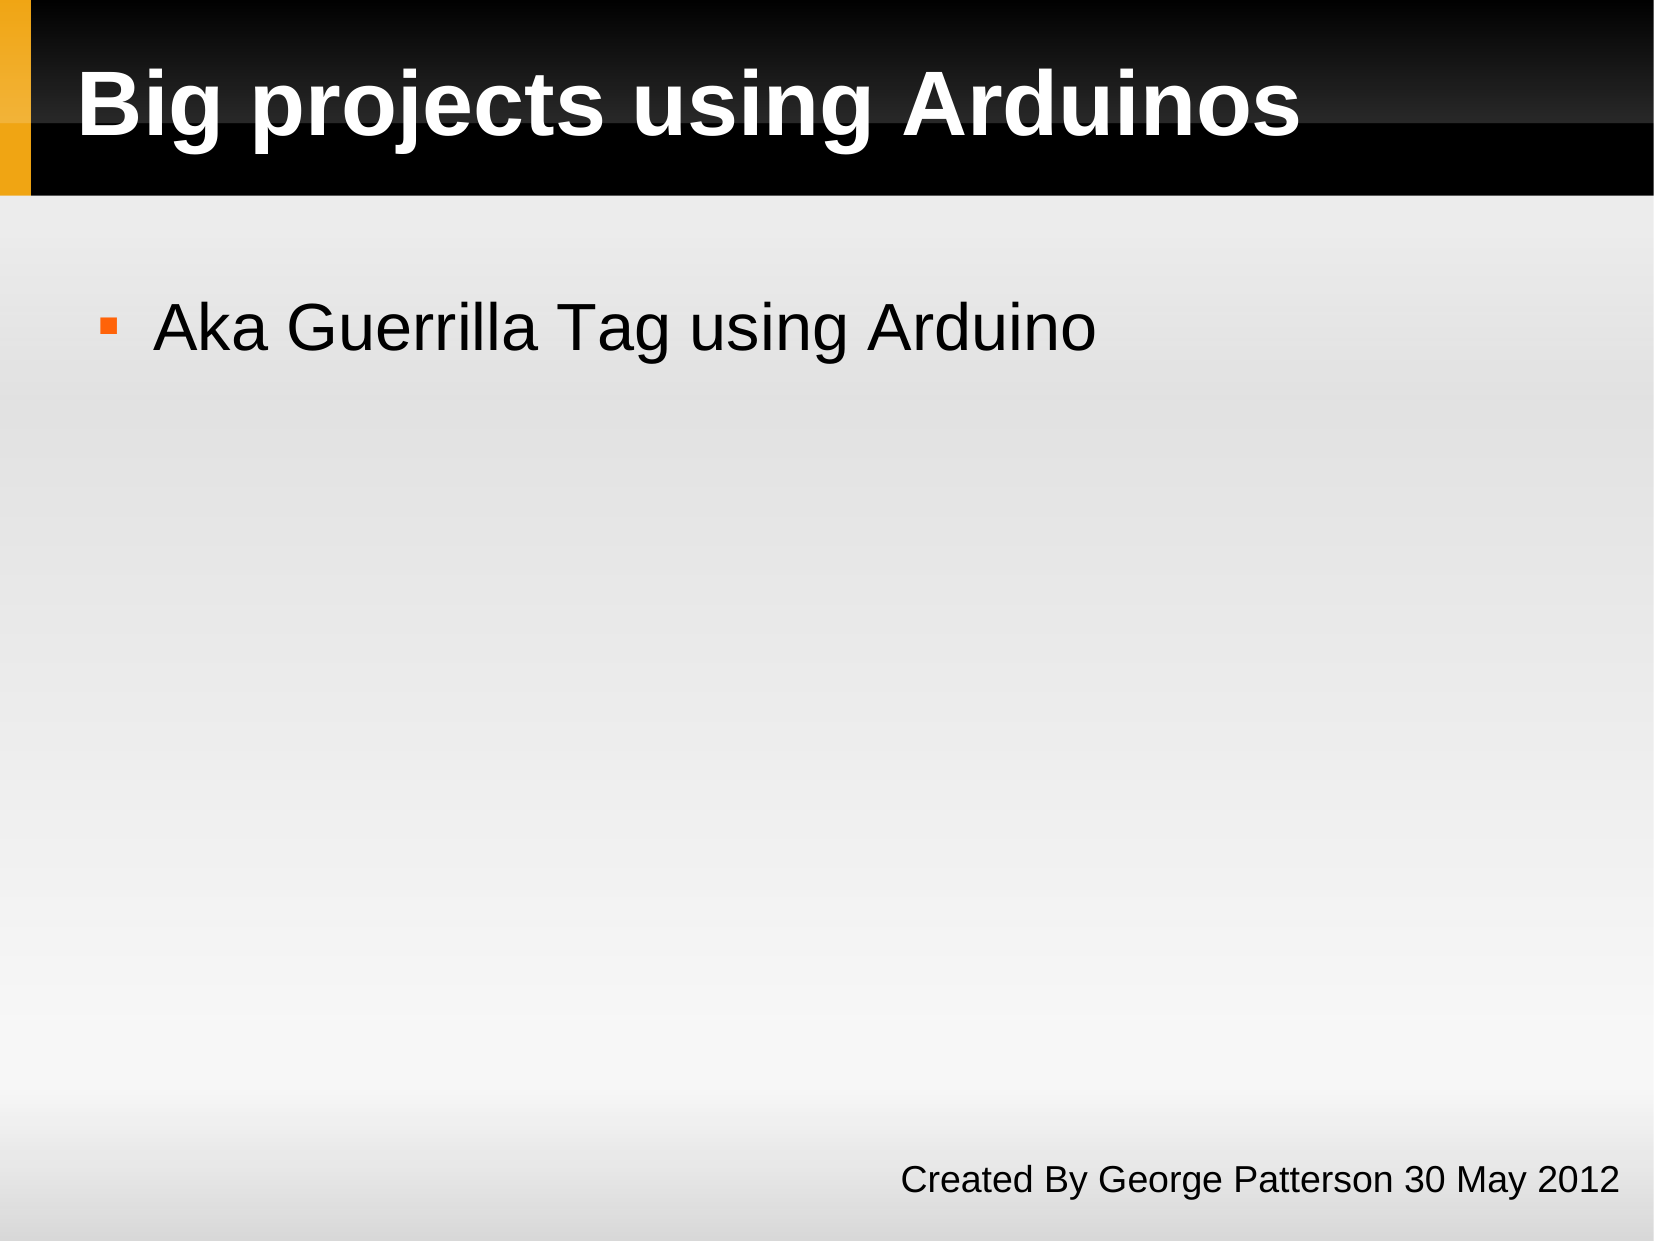

# Big projects using Arduinos
Aka Guerrilla Tag using Arduino
Created By George Patterson 30 May 2012